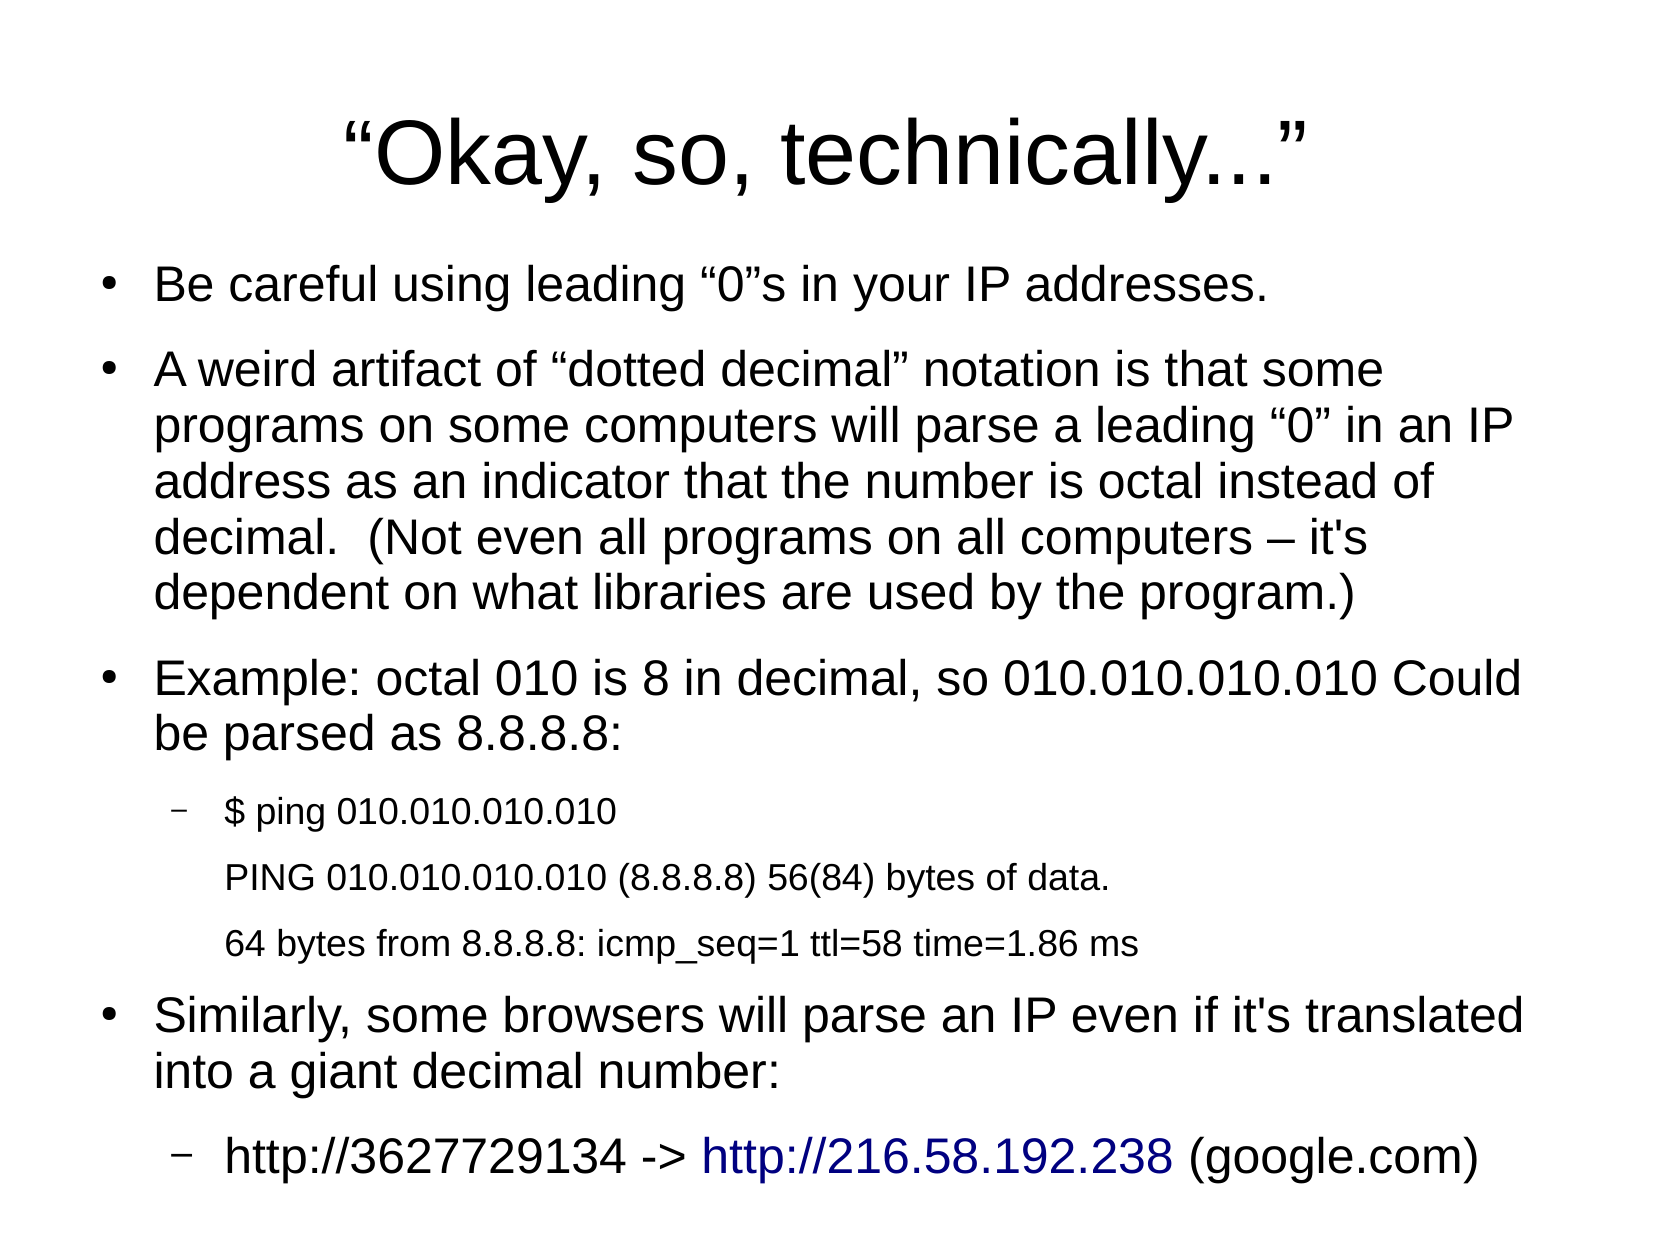

# “Okay, so, technically...”
Be careful using leading “0”s in your IP addresses.
A weird artifact of “dotted decimal” notation is that some programs on some computers will parse a leading “0” in an IP address as an indicator that the number is octal instead of decimal. (Not even all programs on all computers – it's dependent on what libraries are used by the program.)
Example: octal 010 is 8 in decimal, so 010.010.010.010 Could be parsed as 8.8.8.8:
$ ping 010.010.010.010
PING 010.010.010.010 (8.8.8.8) 56(84) bytes of data.
64 bytes from 8.8.8.8: icmp_seq=1 ttl=58 time=1.86 ms
Similarly, some browsers will parse an IP even if it's translated into a giant decimal number:
http://3627729134 -> http://216.58.192.238 (google.com)